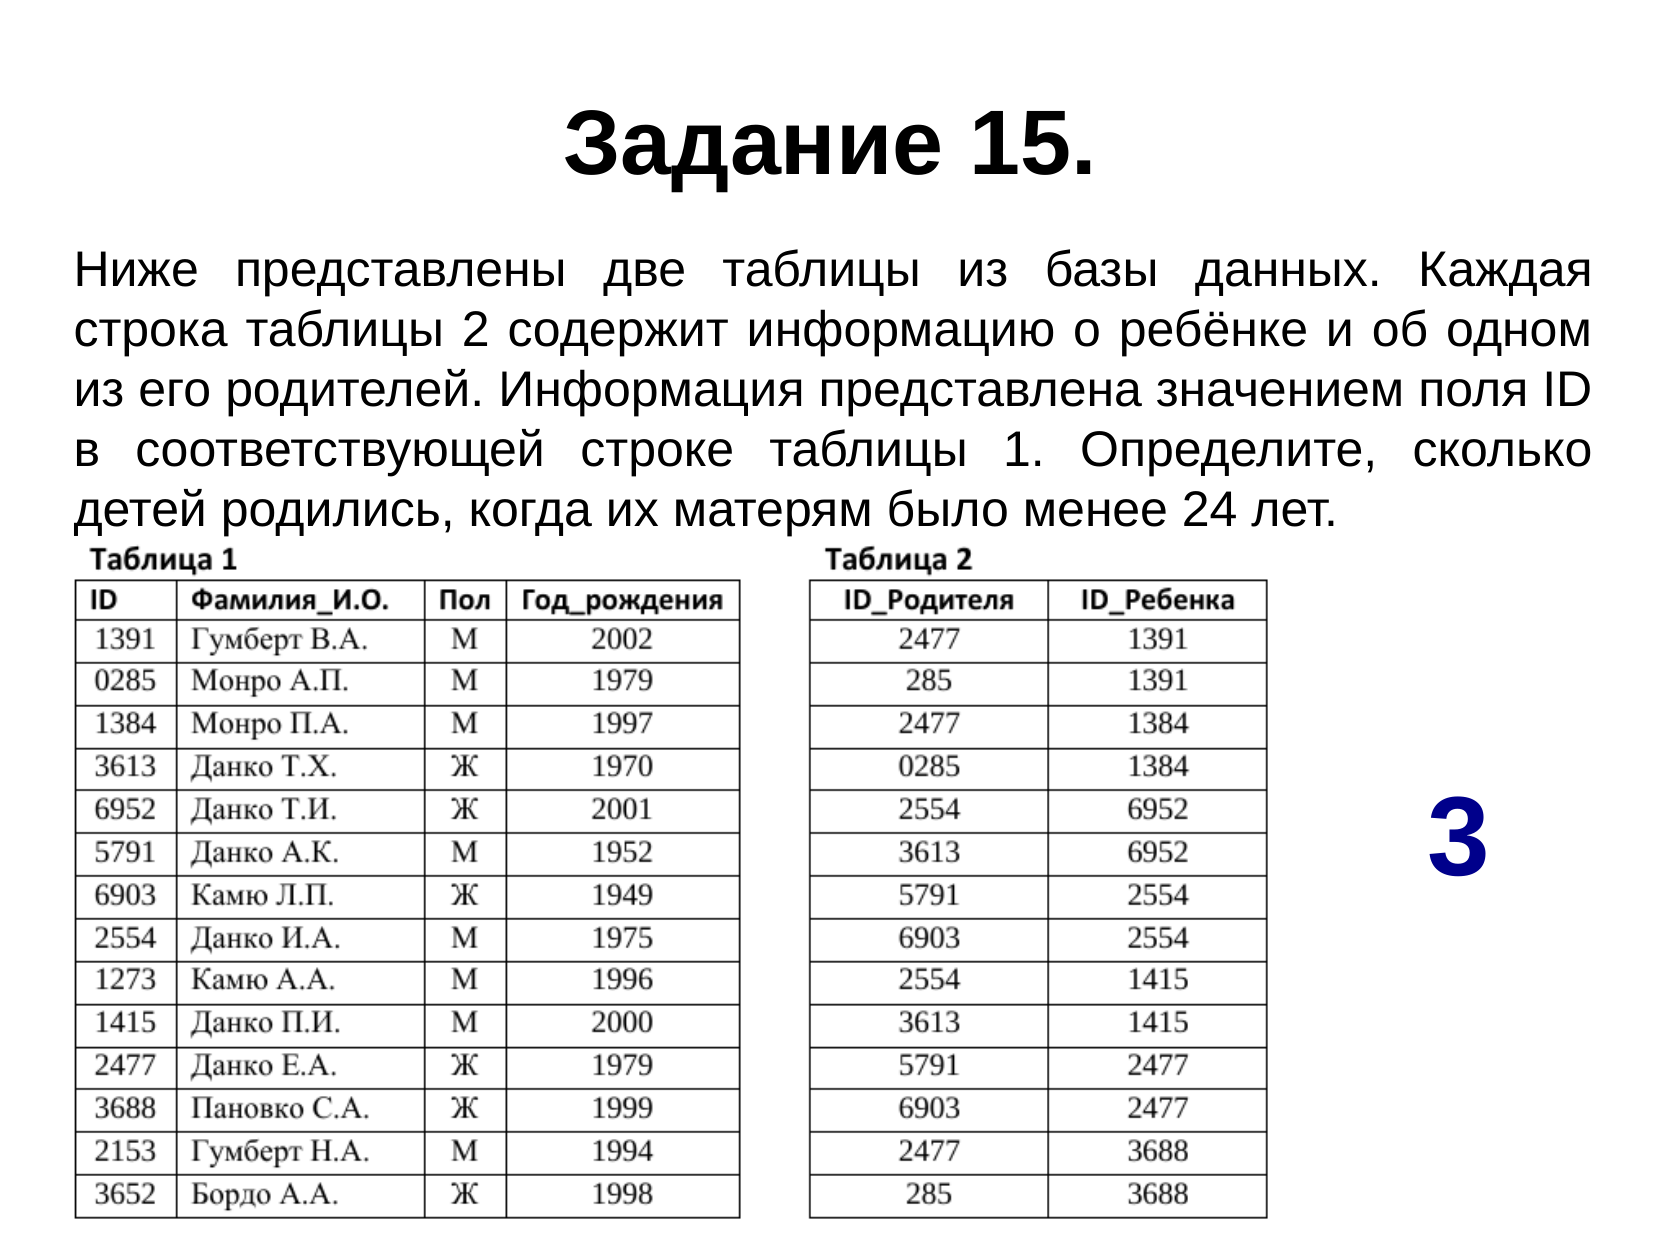

# Задание 15.
Ниже представлены две таблицы из базы данных. Каждая строка таблицы 2 содержит информацию о ребёнке и об одном из его родителей. Информация представлена значением поля ID в соответствующей строке таблицы 1. Определите, сколько детей родились, когда их матерям было менее 24 лет.
3